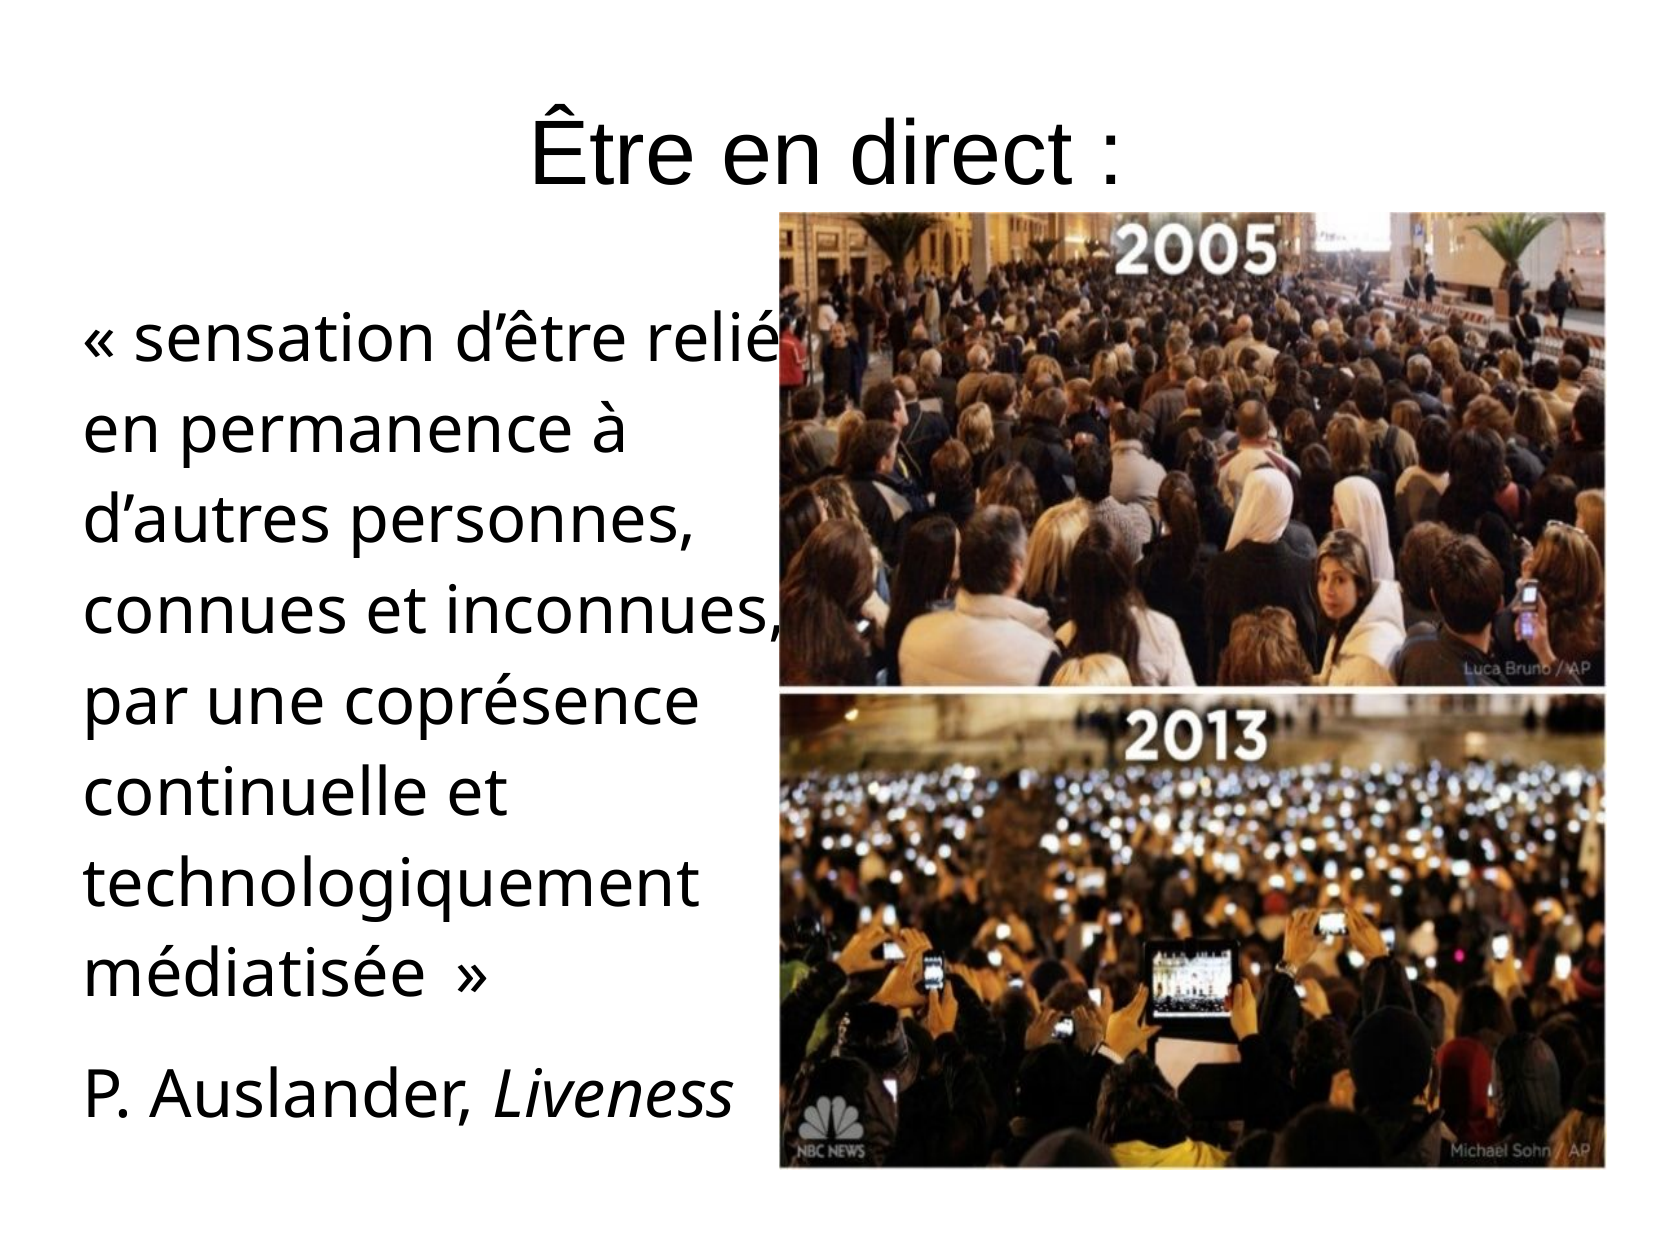

# Être en direct :
« sensation d’être relié en permanence à d’autres personnes, connues et inconnues, par une coprésence continuelle et technologiquement médiatisée  »
P. Auslander, Liveness